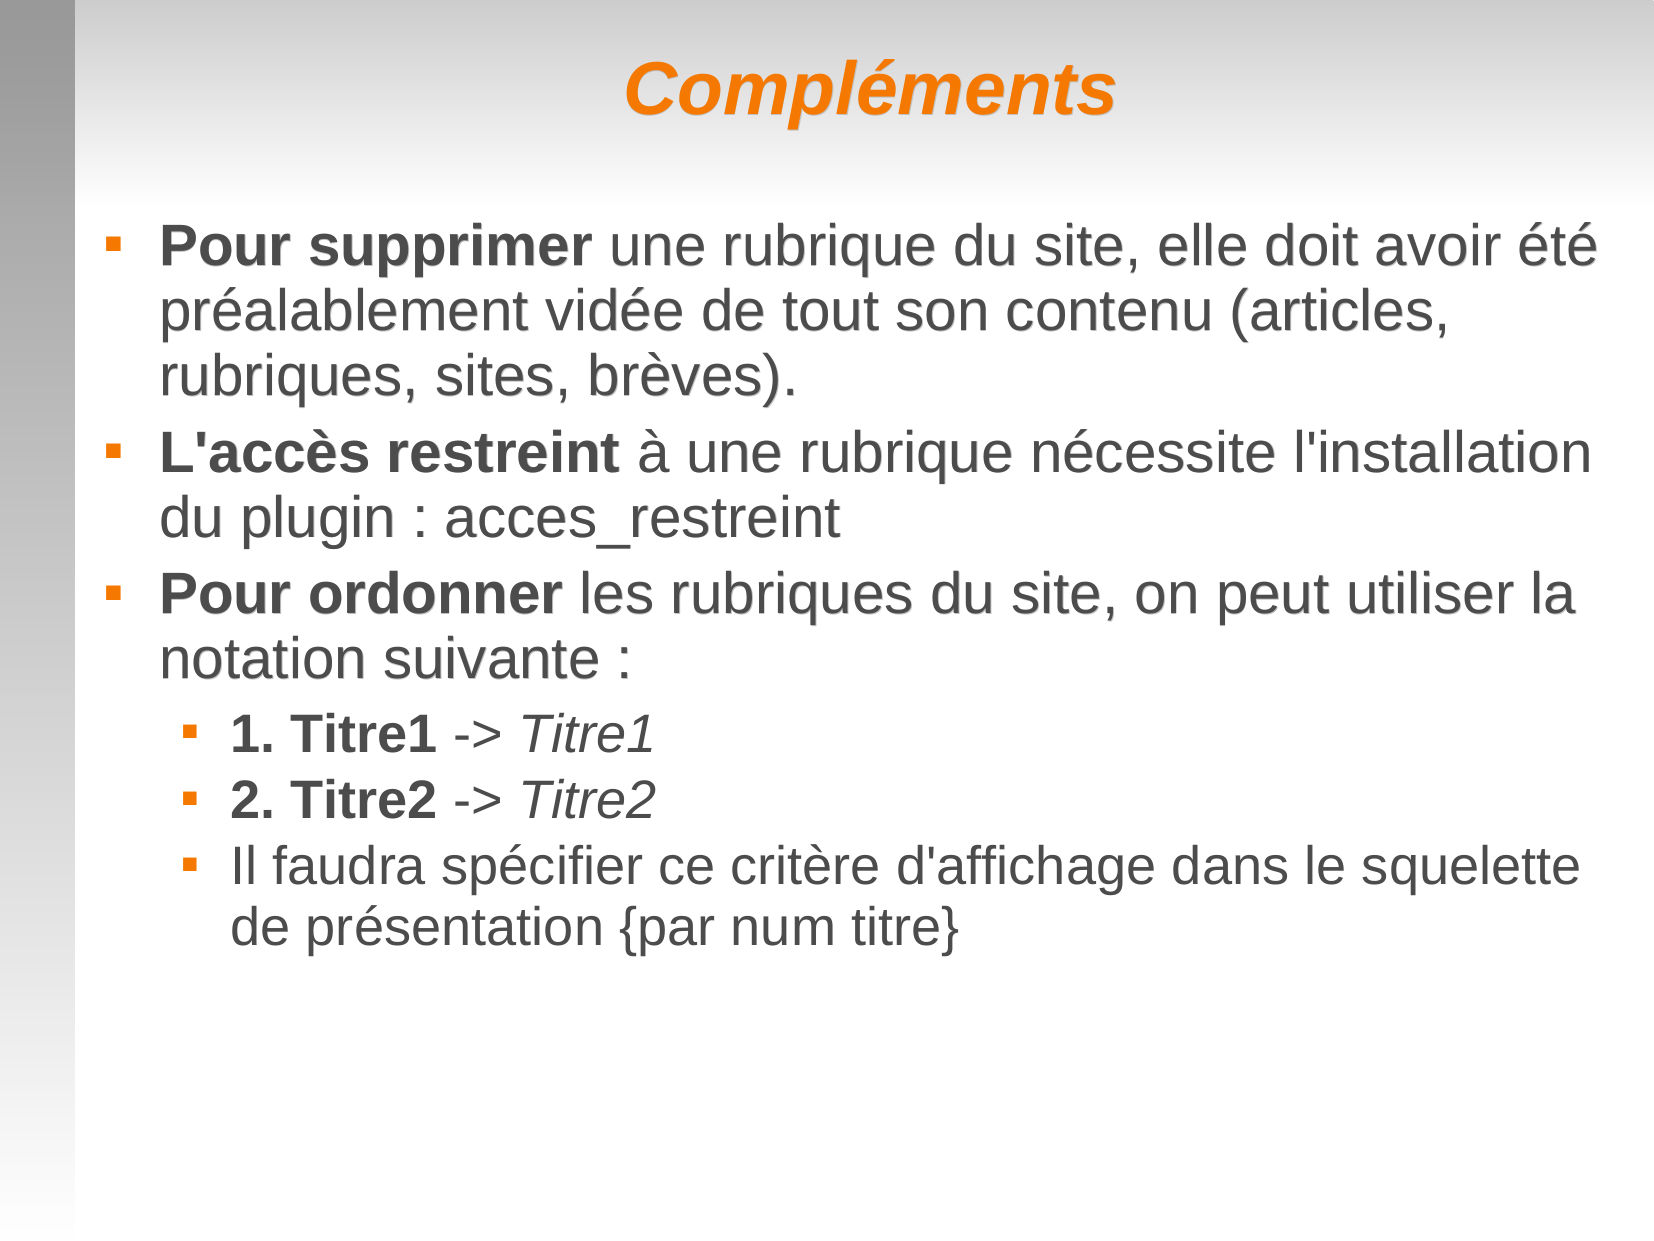

# Compléments
Pour supprimer une rubrique du site, elle doit avoir été préalablement vidée de tout son contenu (articles, rubriques, sites, brèves).
L'accès restreint à une rubrique nécessite l'installation du plugin : acces_restreint
Pour ordonner les rubriques du site, on peut utiliser la notation suivante :
1. Titre1 -> Titre1
2. Titre2 -> Titre2
Il faudra spécifier ce critère d'affichage dans le squelette de présentation {par num titre}